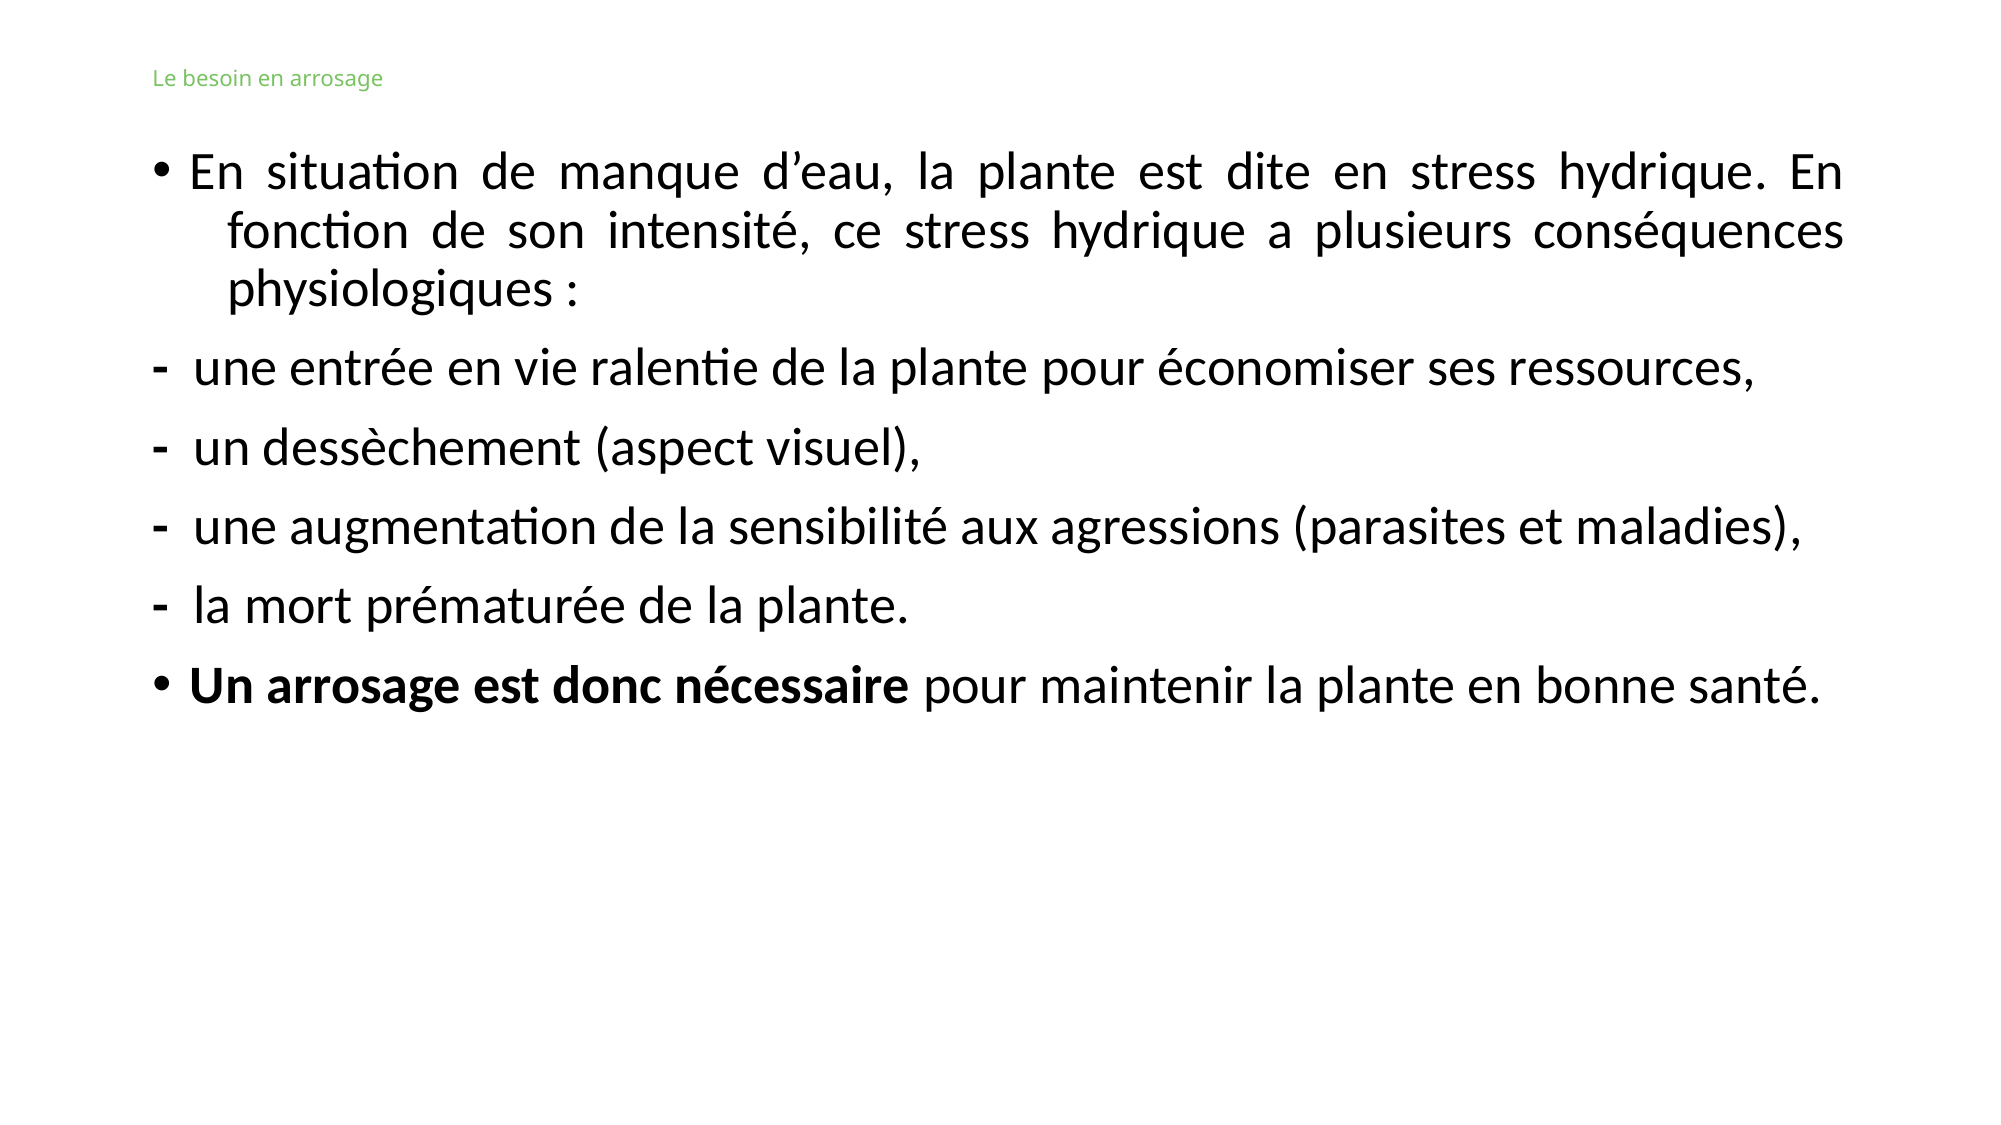

# Le besoin en arrosage
En situation de manque d’eau, la plante est dite en stress hydrique. En fonction de son intensité, ce stress hydrique a plusieurs conséquences physiologiques :
- une entrée en vie ralentie de la plante pour économiser ses ressources,
- un dessèchement (aspect visuel),
- une augmentation de la sensibilité aux agressions (parasites et maladies),
- la mort prématurée de la plante.
Un arrosage est donc nécessaire pour maintenir la plante en bonne santé.